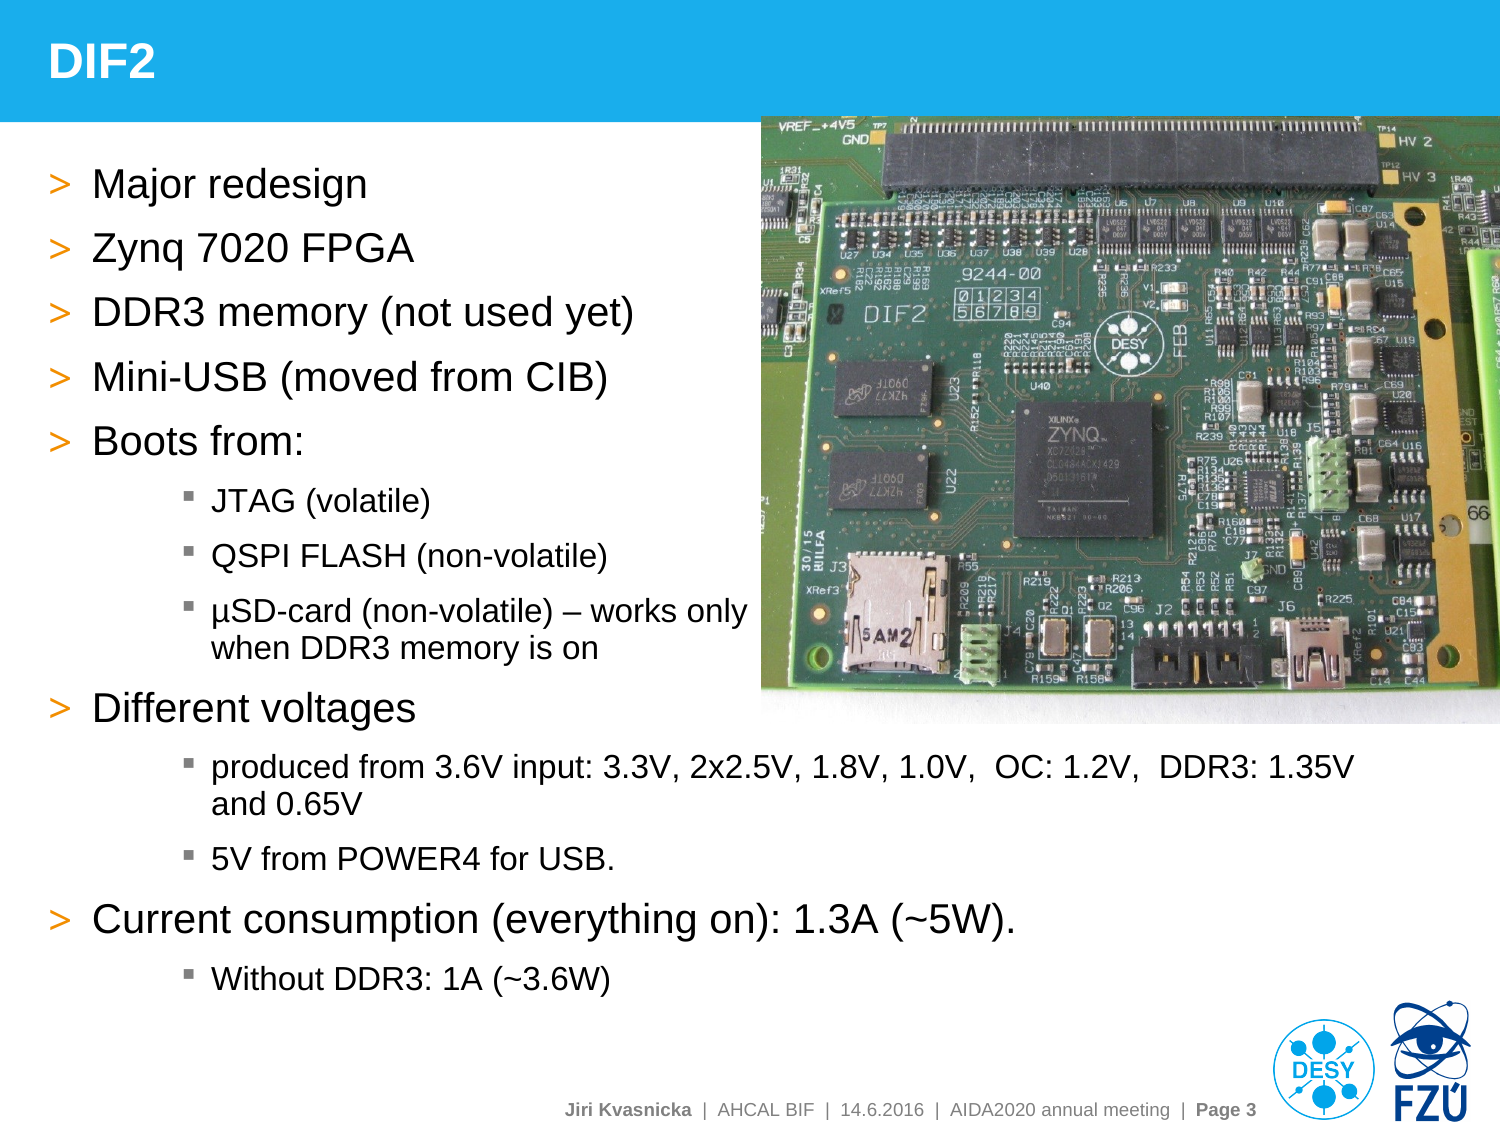

# DIF2
Major redesign
Zynq 7020 FPGA
DDR3 memory (not used yet)
Mini-USB (moved from CIB)
Boots from:
JTAG (volatile)
QSPI FLASH (non-volatile)
µSD-card (non-volatile) – works only
when DDR3 memory is on
Different voltages
produced from 3.6V input: 3.3V, 2x2.5V, 1.8V, 1.0V, OC: 1.2V, DDR3: 1.35V and 0.65V
5V from POWER4 for USB.
Current consumption (everything on): 1.3A (~5W).
Without DDR3: 1A (~3.6W)